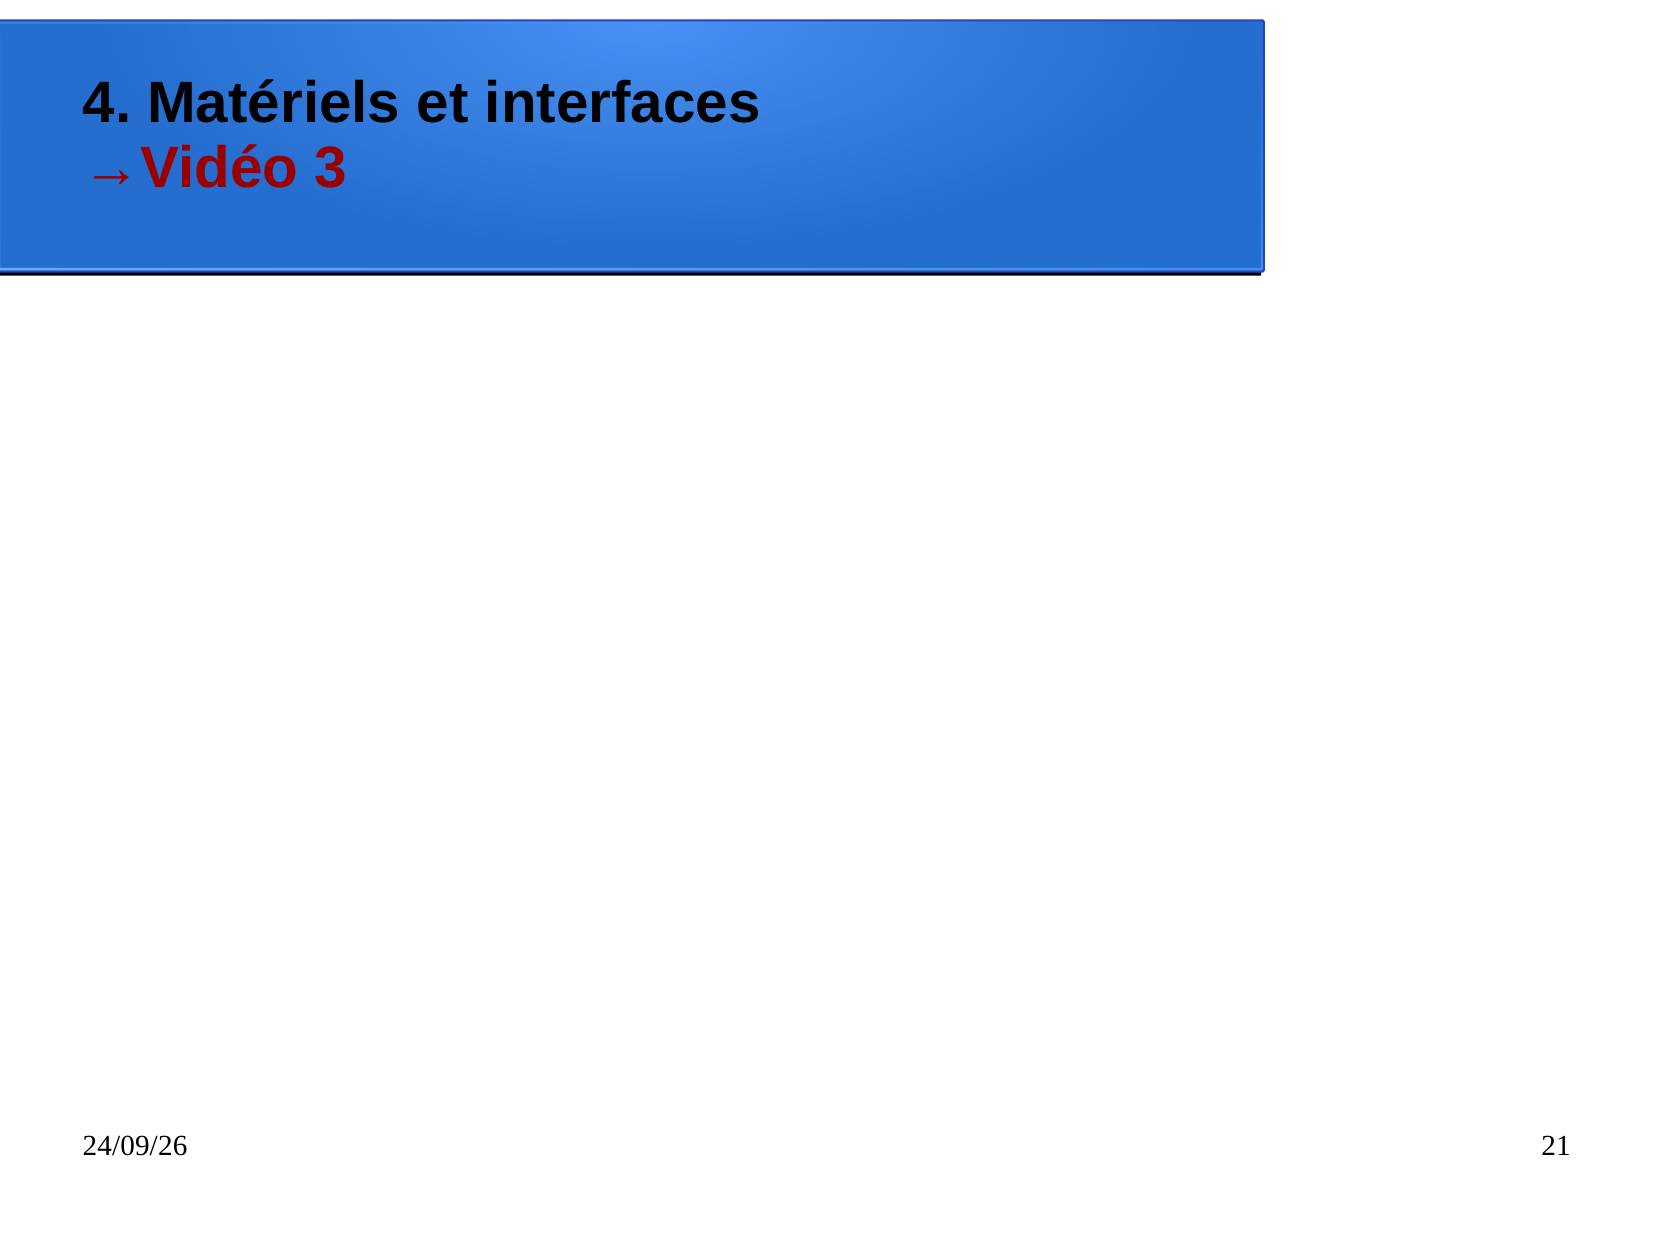

# 4. Matériels et interfaces →Vidéo 3
21